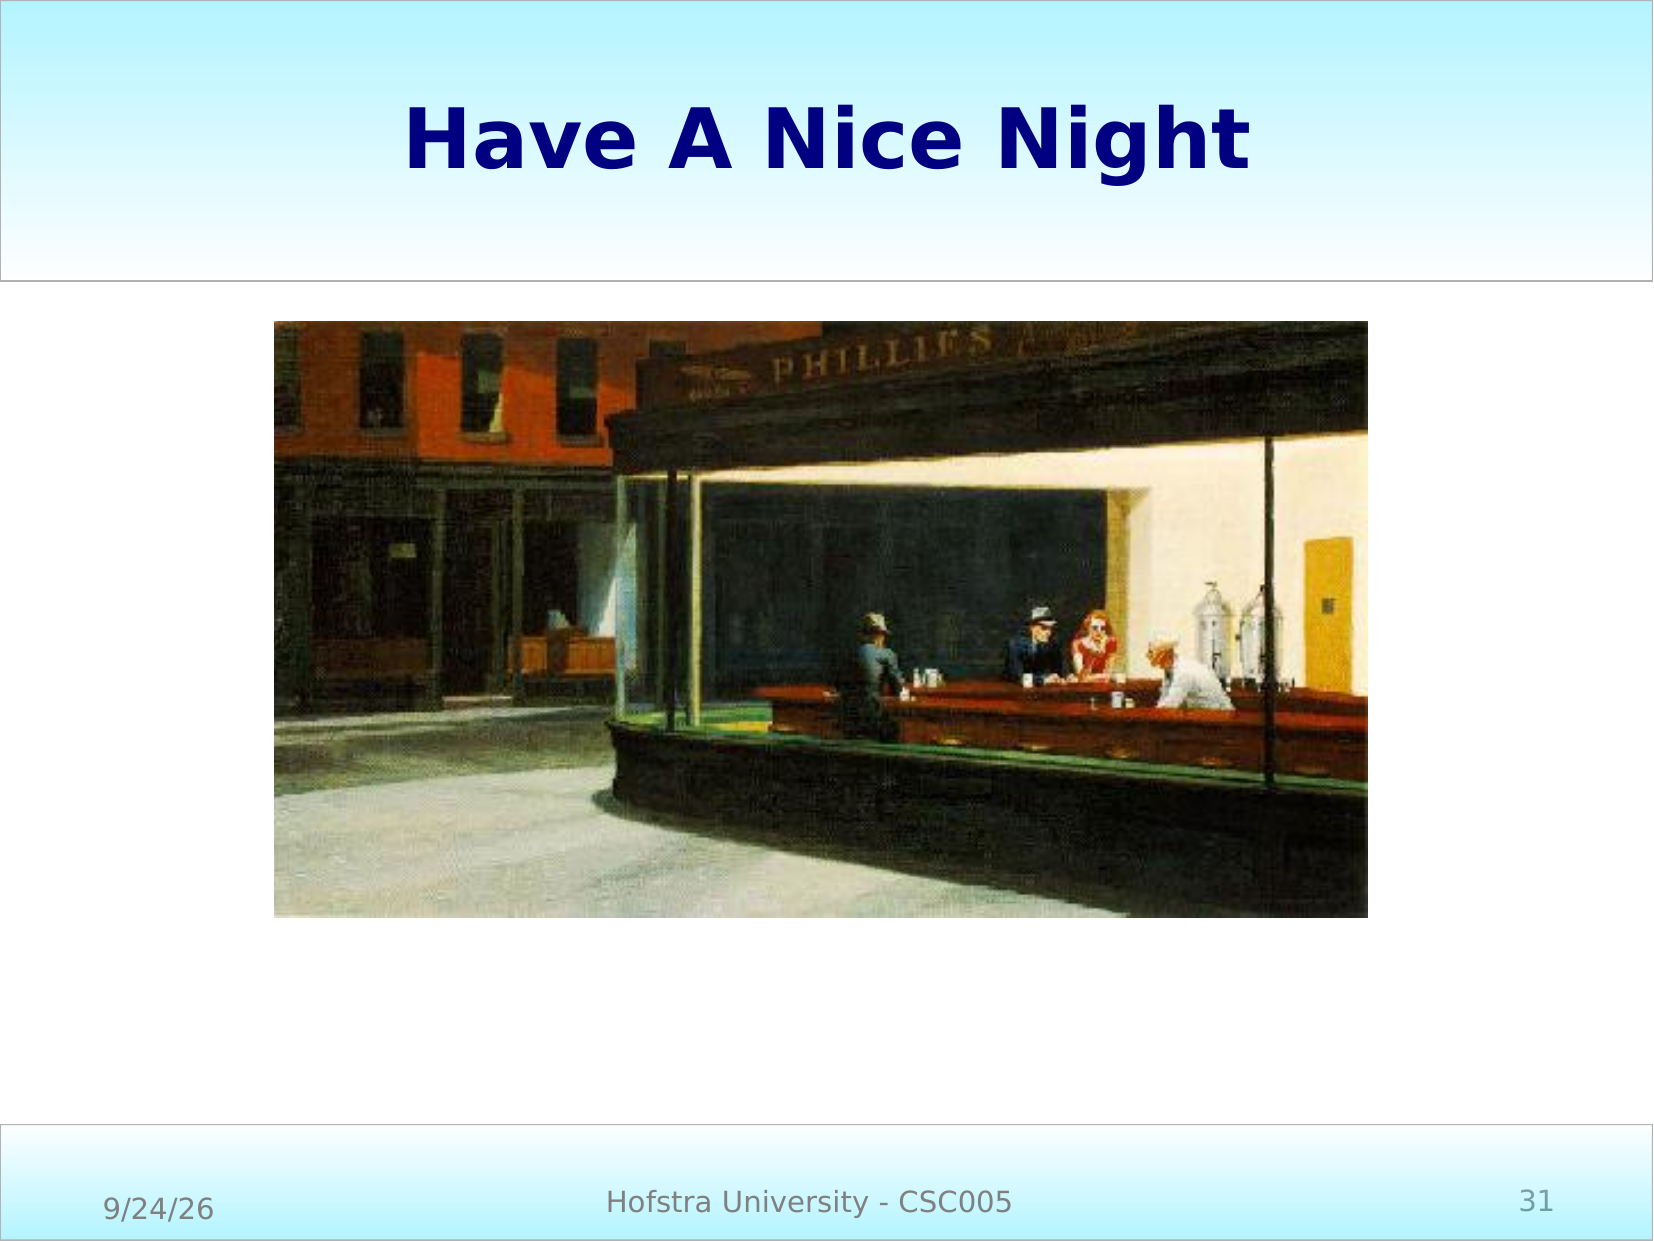

# Have A Nice Night
31
Hofstra University - CSC005